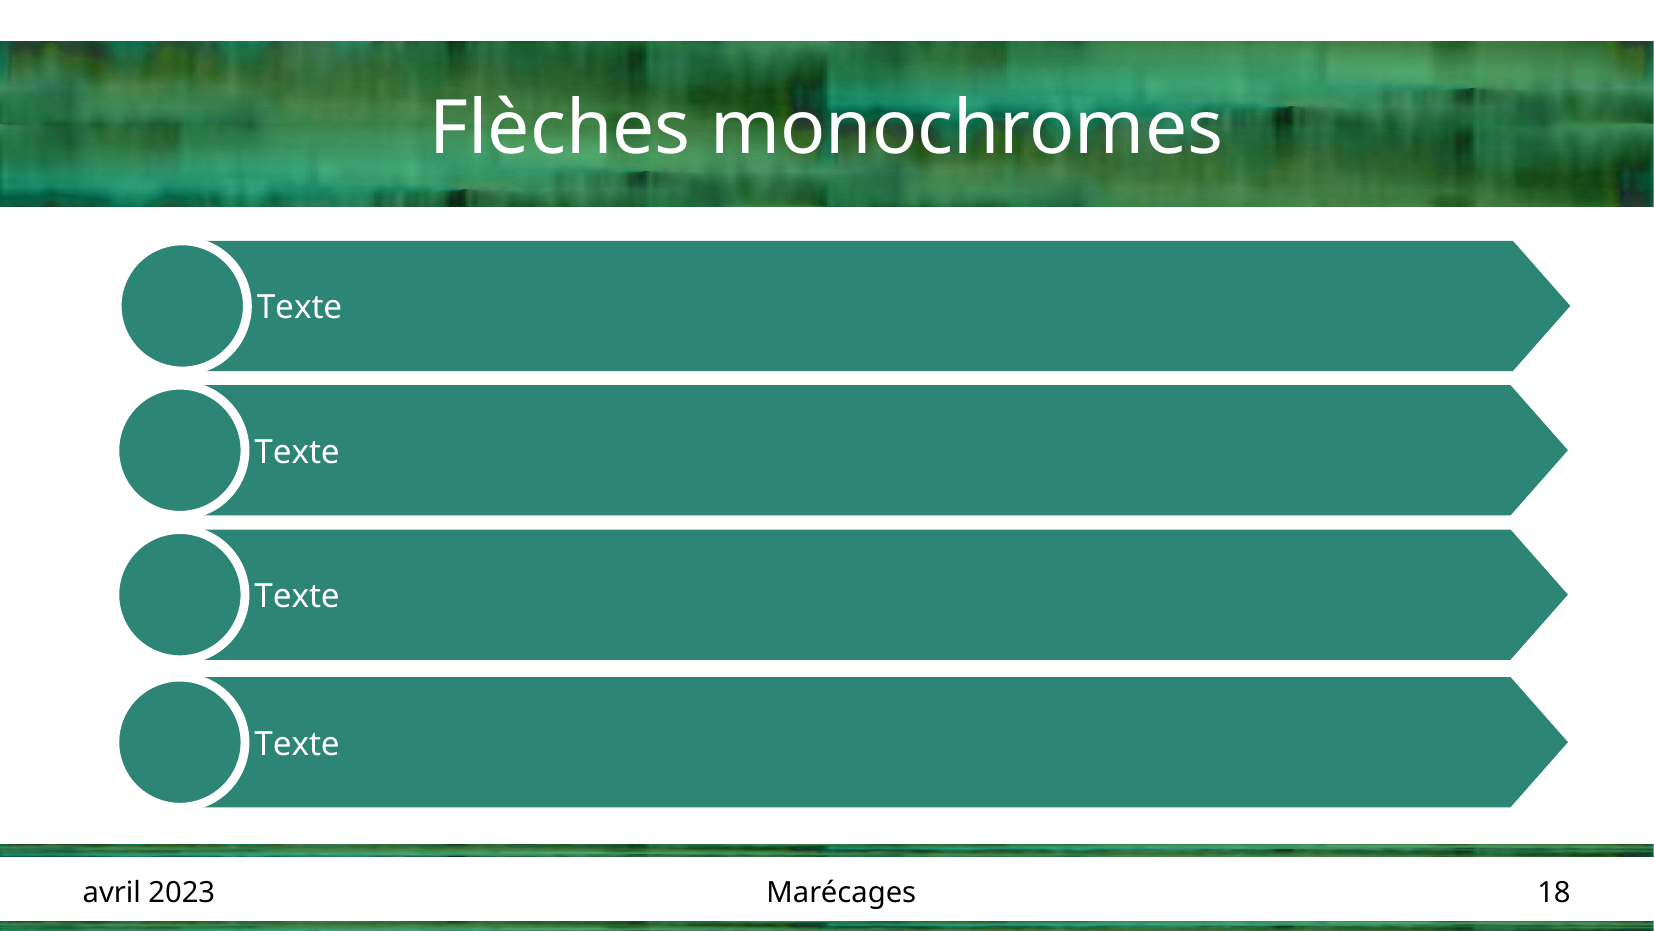

# Flèches monochromes
Texte
Texte
Texte
Texte
avril 2023
Marécages
18